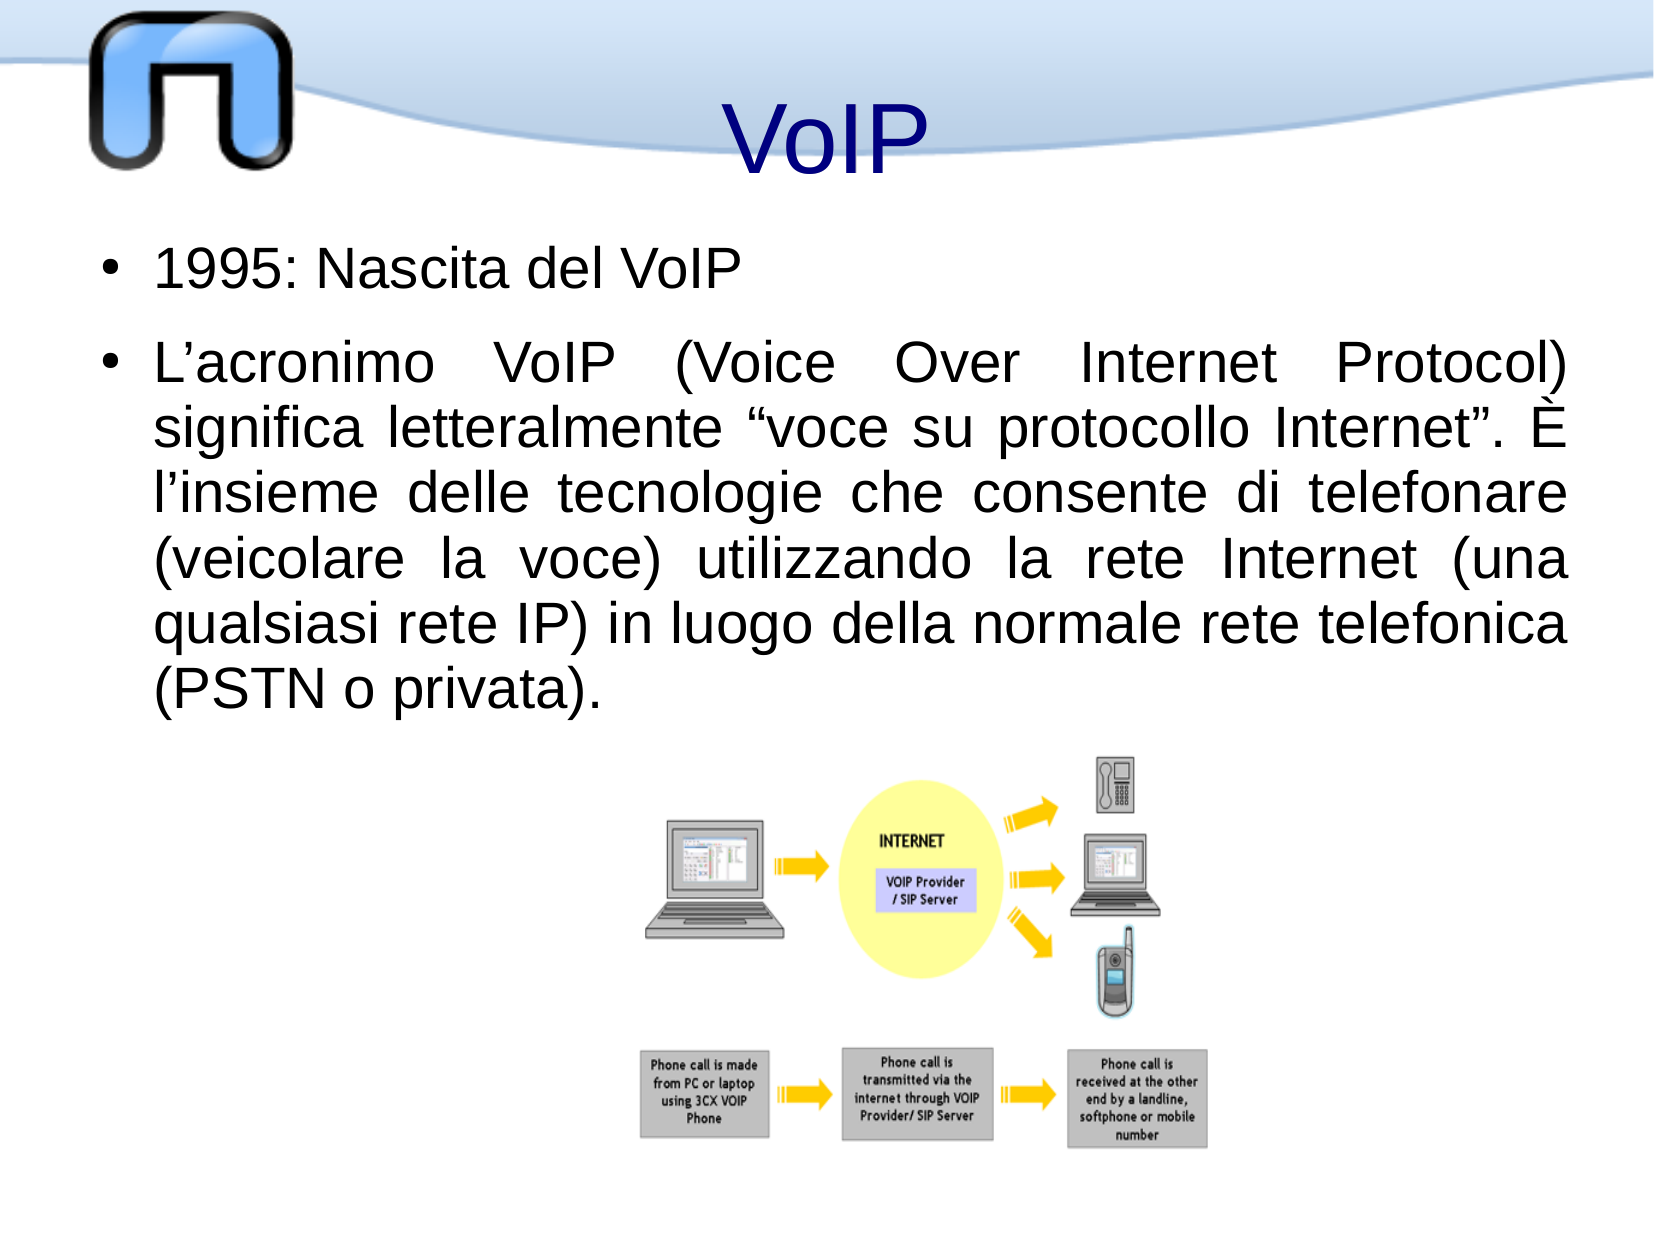

# VoIP
1995: Nascita del VoIP
L’acronimo VoIP (Voice Over Internet Protocol) significa letteralmente “voce su protocollo Internet”. È l’insieme delle tecnologie che consente di telefonare (veicolare la voce) utilizzando la rete Internet (una qualsiasi rete IP) in luogo della normale rete telefonica (PSTN o privata).